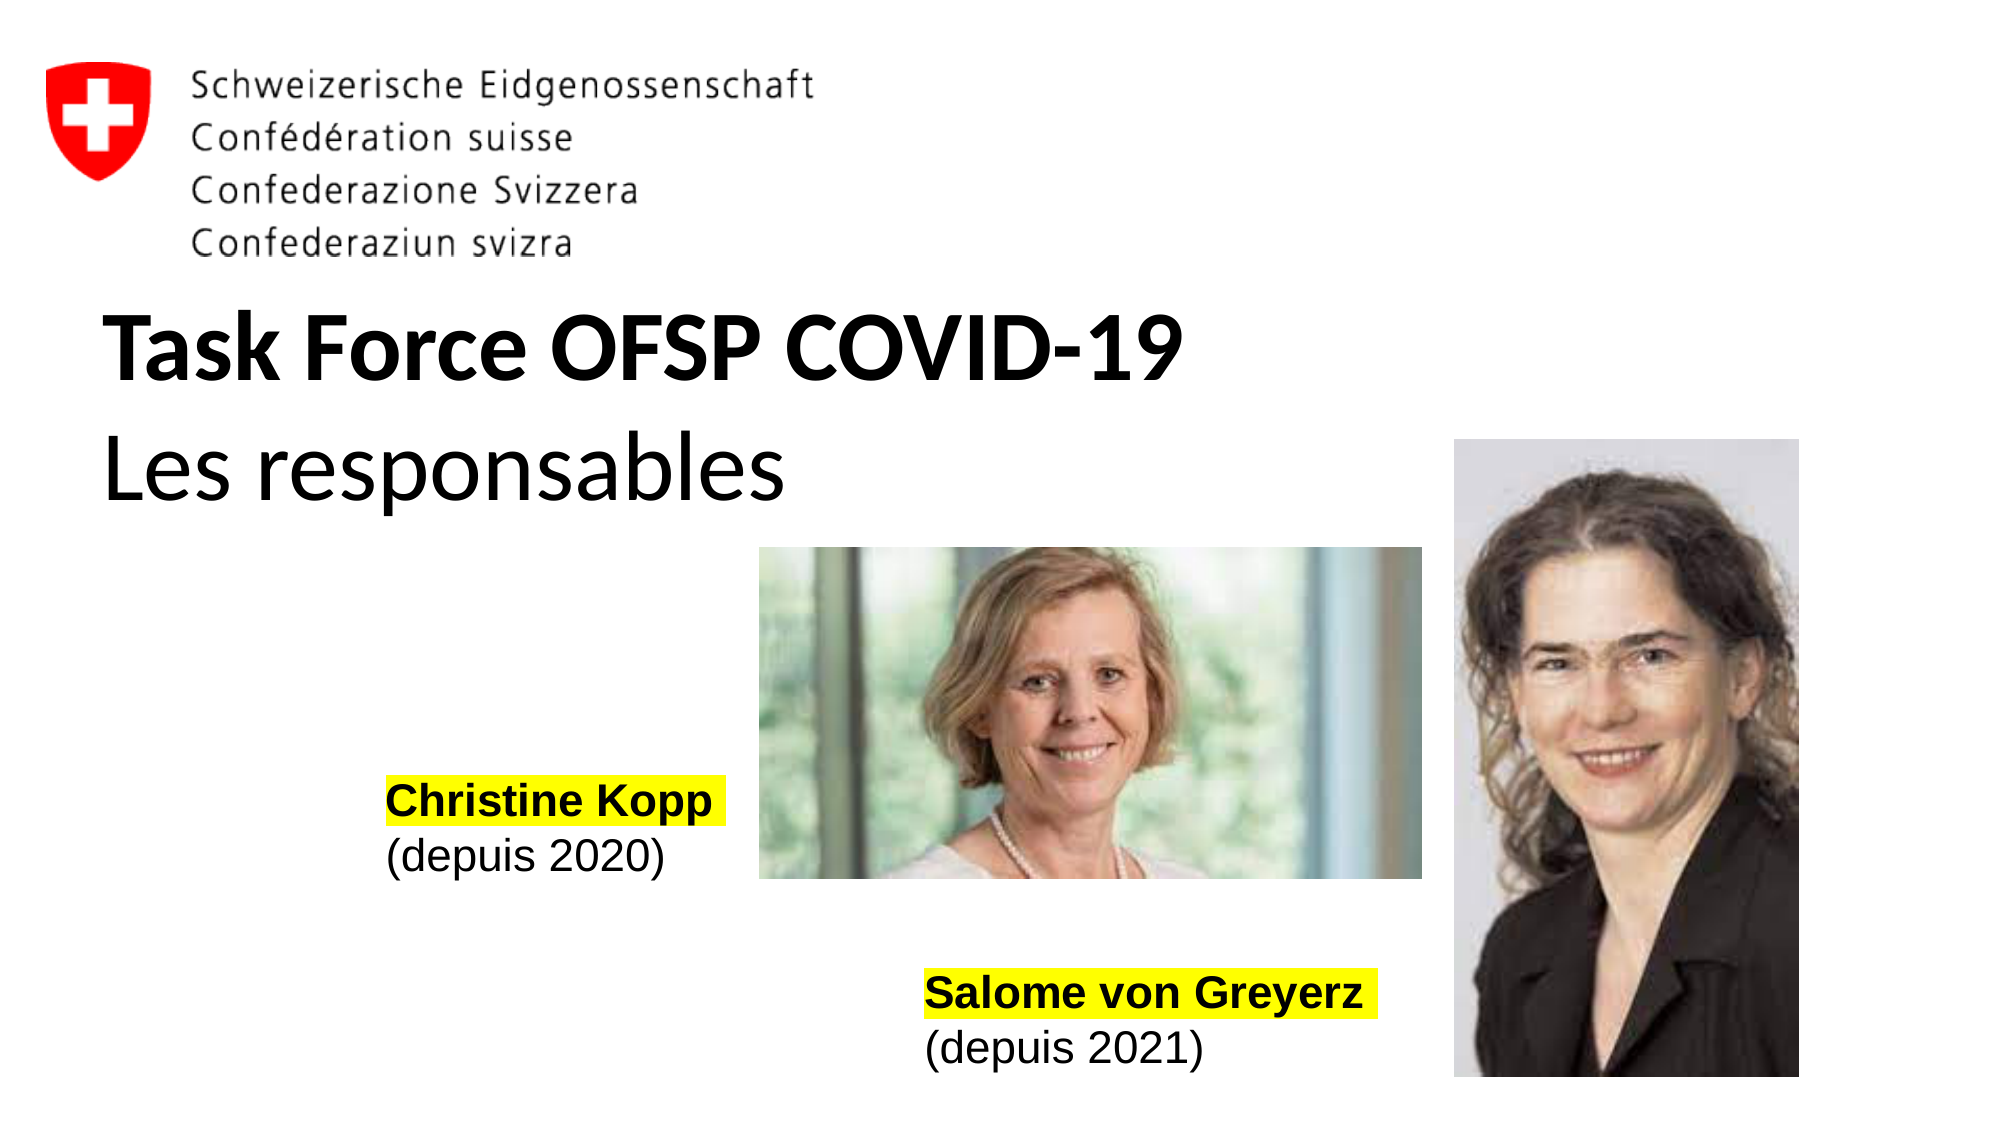

Task Force OFSP COVID-19
Les responsables
Christine Kopp
(depuis 2020)
Salome von Greyerz
(depuis 2021)